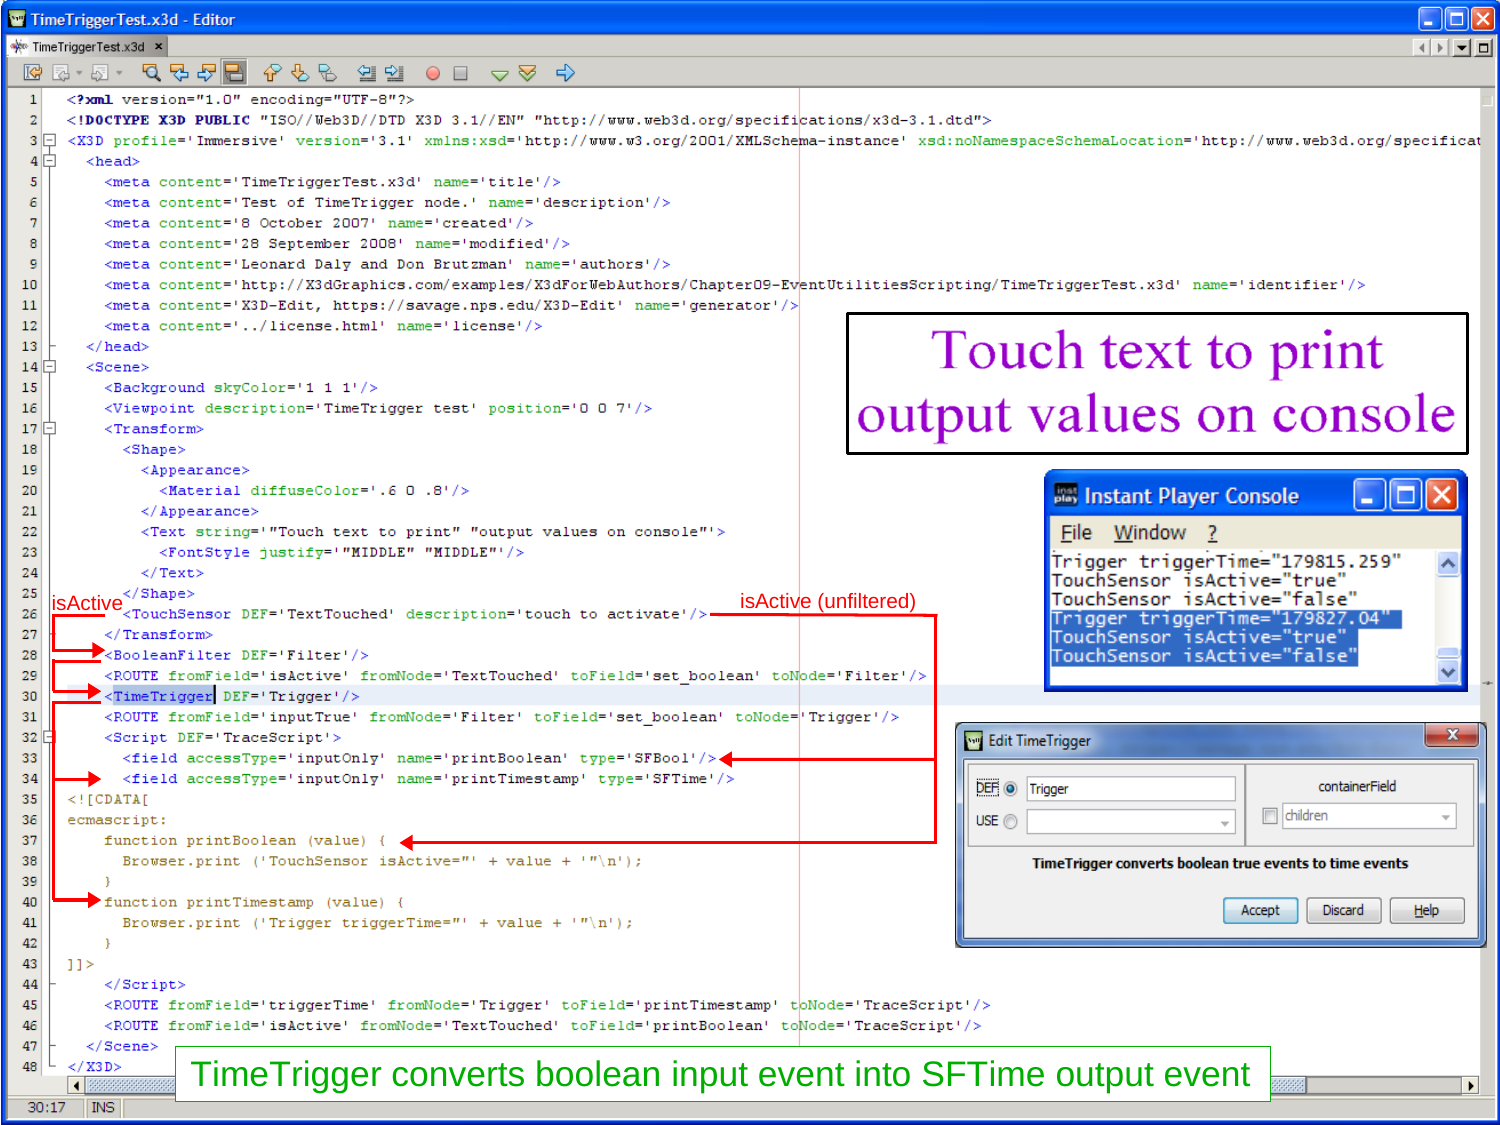

# TimeTrigger node X3D-Edit
isActive (unfiltered)
isActive
TimeTrigger converts boolean input event into SFTime output event